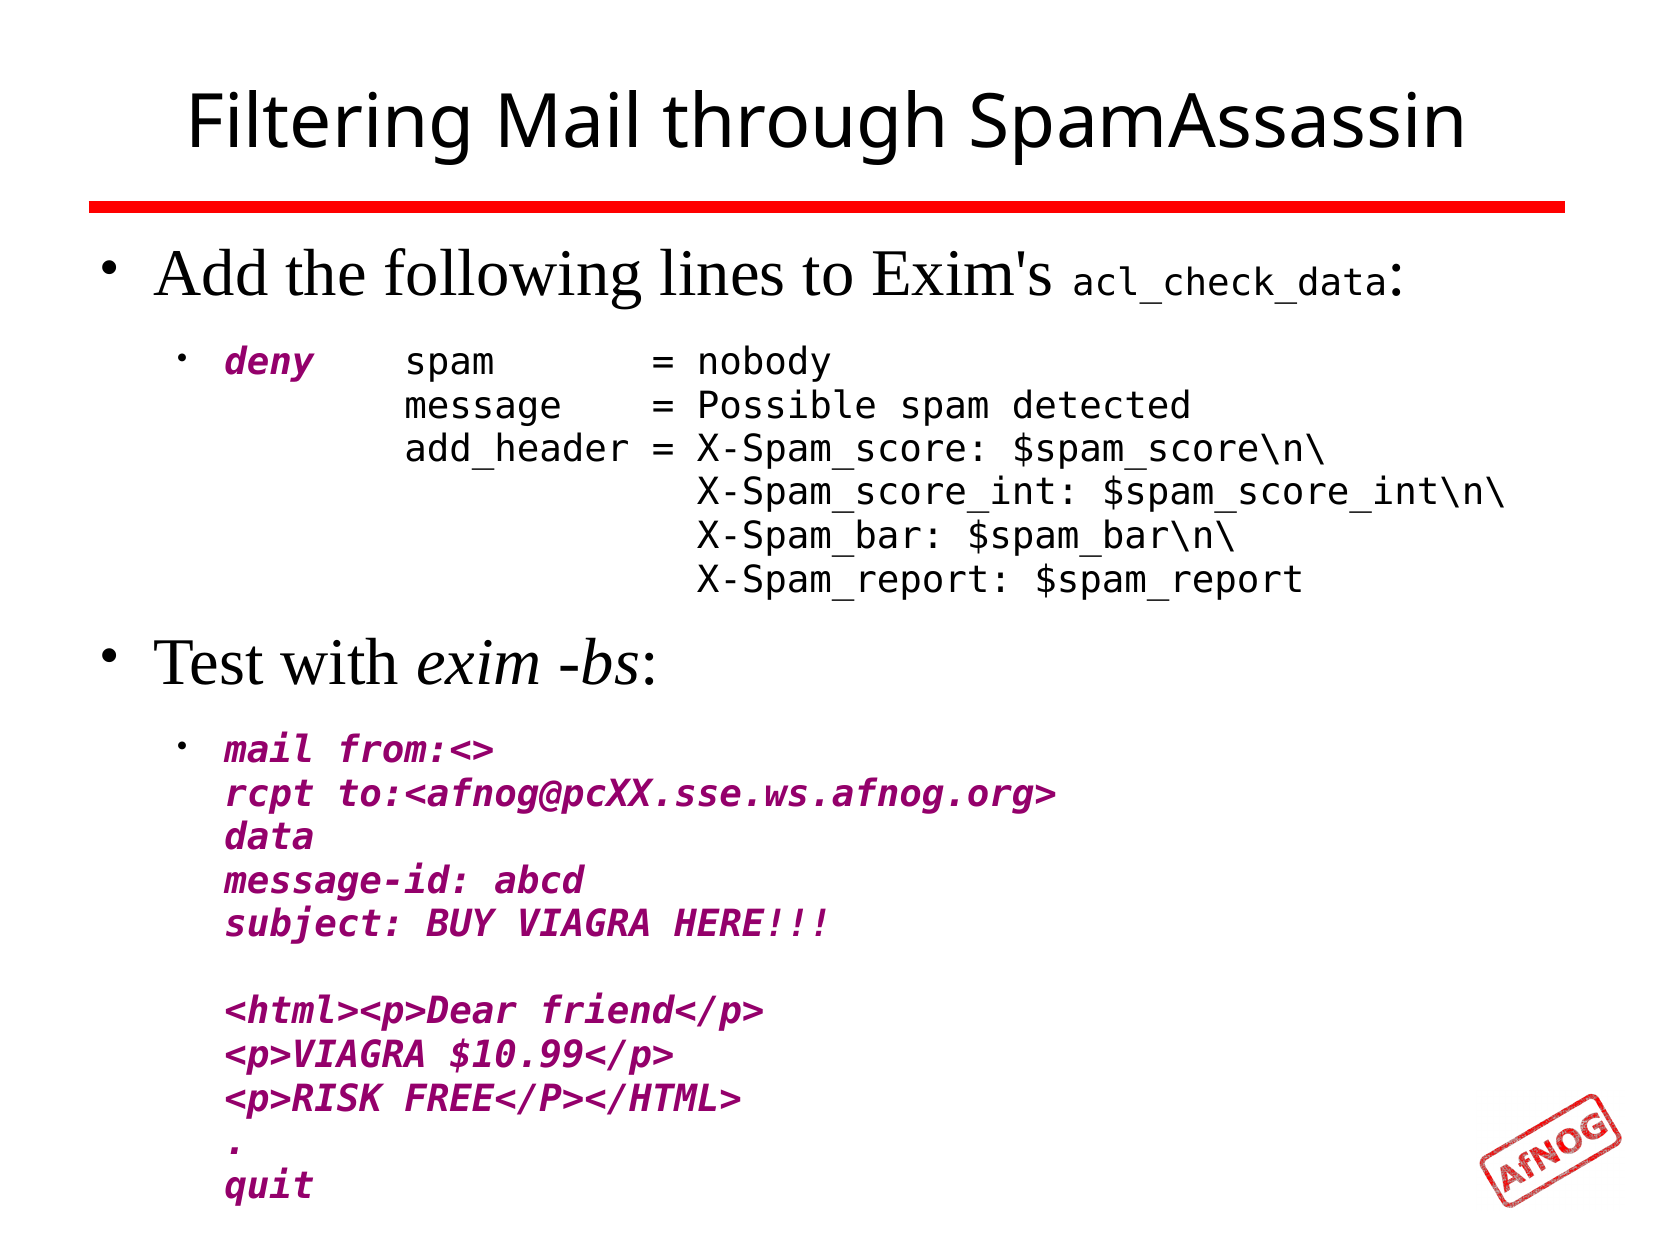

# Filtering Mail through SpamAssassin
Add the following lines to Exim's acl_check_data:
deny spam = nobody
 message = Possible spam detected
 add_header = X-Spam_score: $spam_score\n\
 X-Spam_score_int: $spam_score_int\n\
 X-Spam_bar: $spam_bar\n\
 X-Spam_report: $spam_report
Test with exim -bs:
mail from:<>
rcpt to:<afnog@pcXX.sse.ws.afnog.org>
data
message-id: abcd
subject: BUY VIAGRA HERE!!!
<html><p>Dear friend</p>
<p>VIAGRA $10.99</p>
<p>RISK FREE</P></HTML>
.
quit